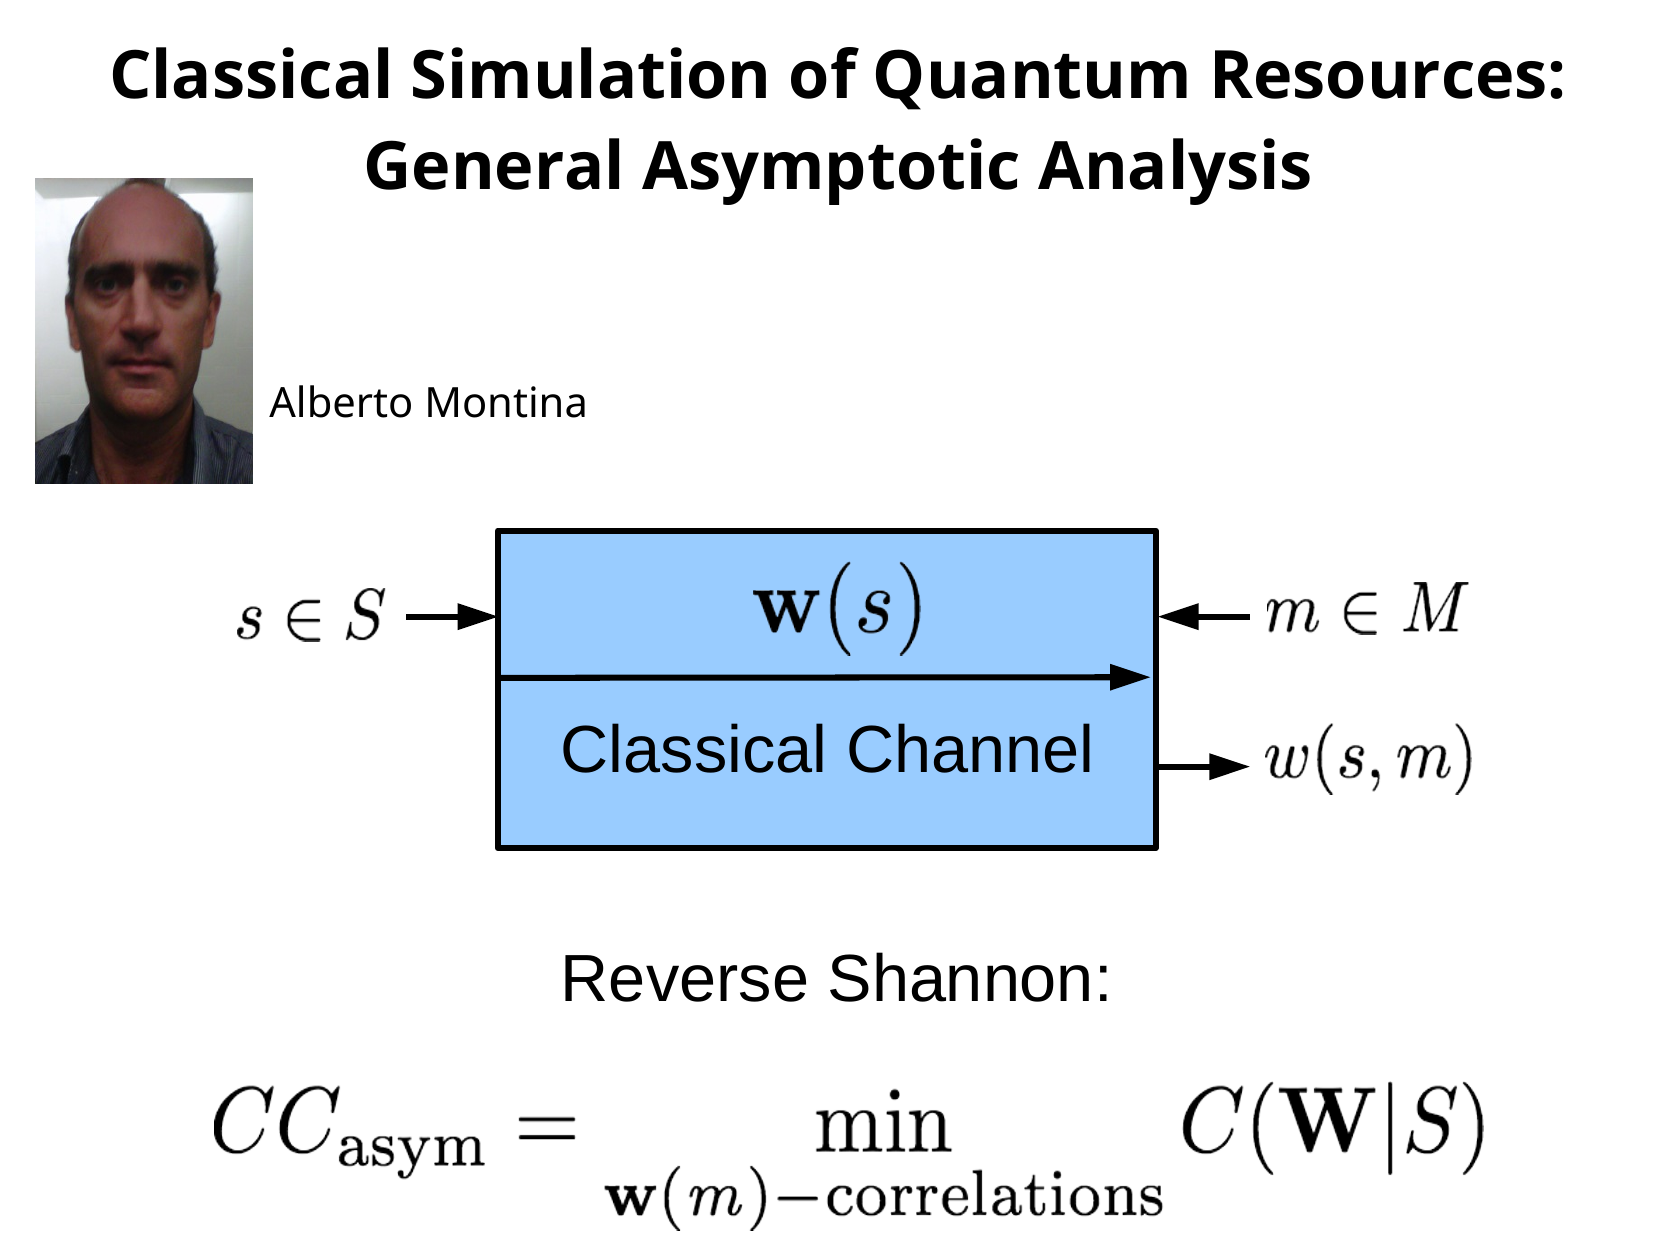

Classical Simulation of Quantum Resources:
General Asymptotic Analysis
Alberto Montina
Classical Channel
Reverse Shannon: